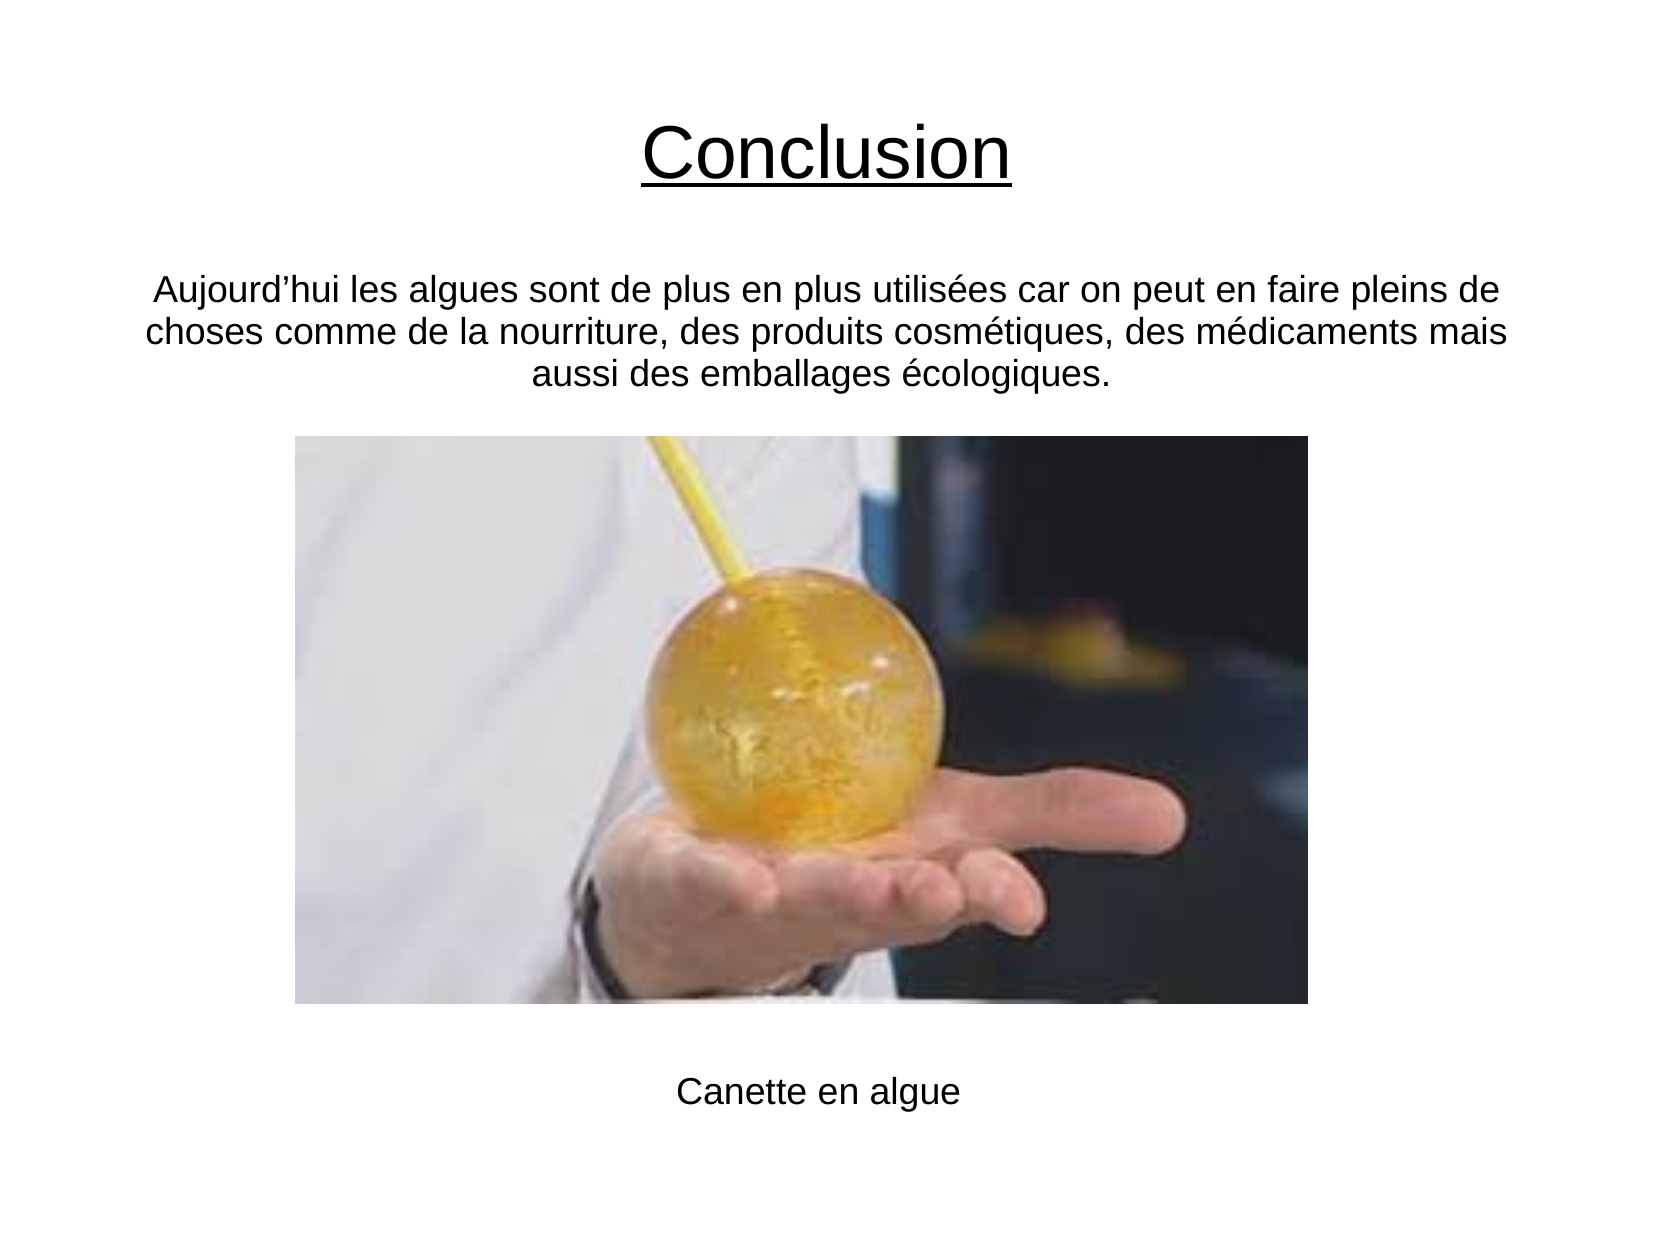

# Conclusion
Aujourd’hui les algues sont de plus en plus utilisées car on peut en faire pleins de choses comme de la nourriture, des produits cosmétiques, des médicaments mais aussi des emballages écologiques.
Canette en algue